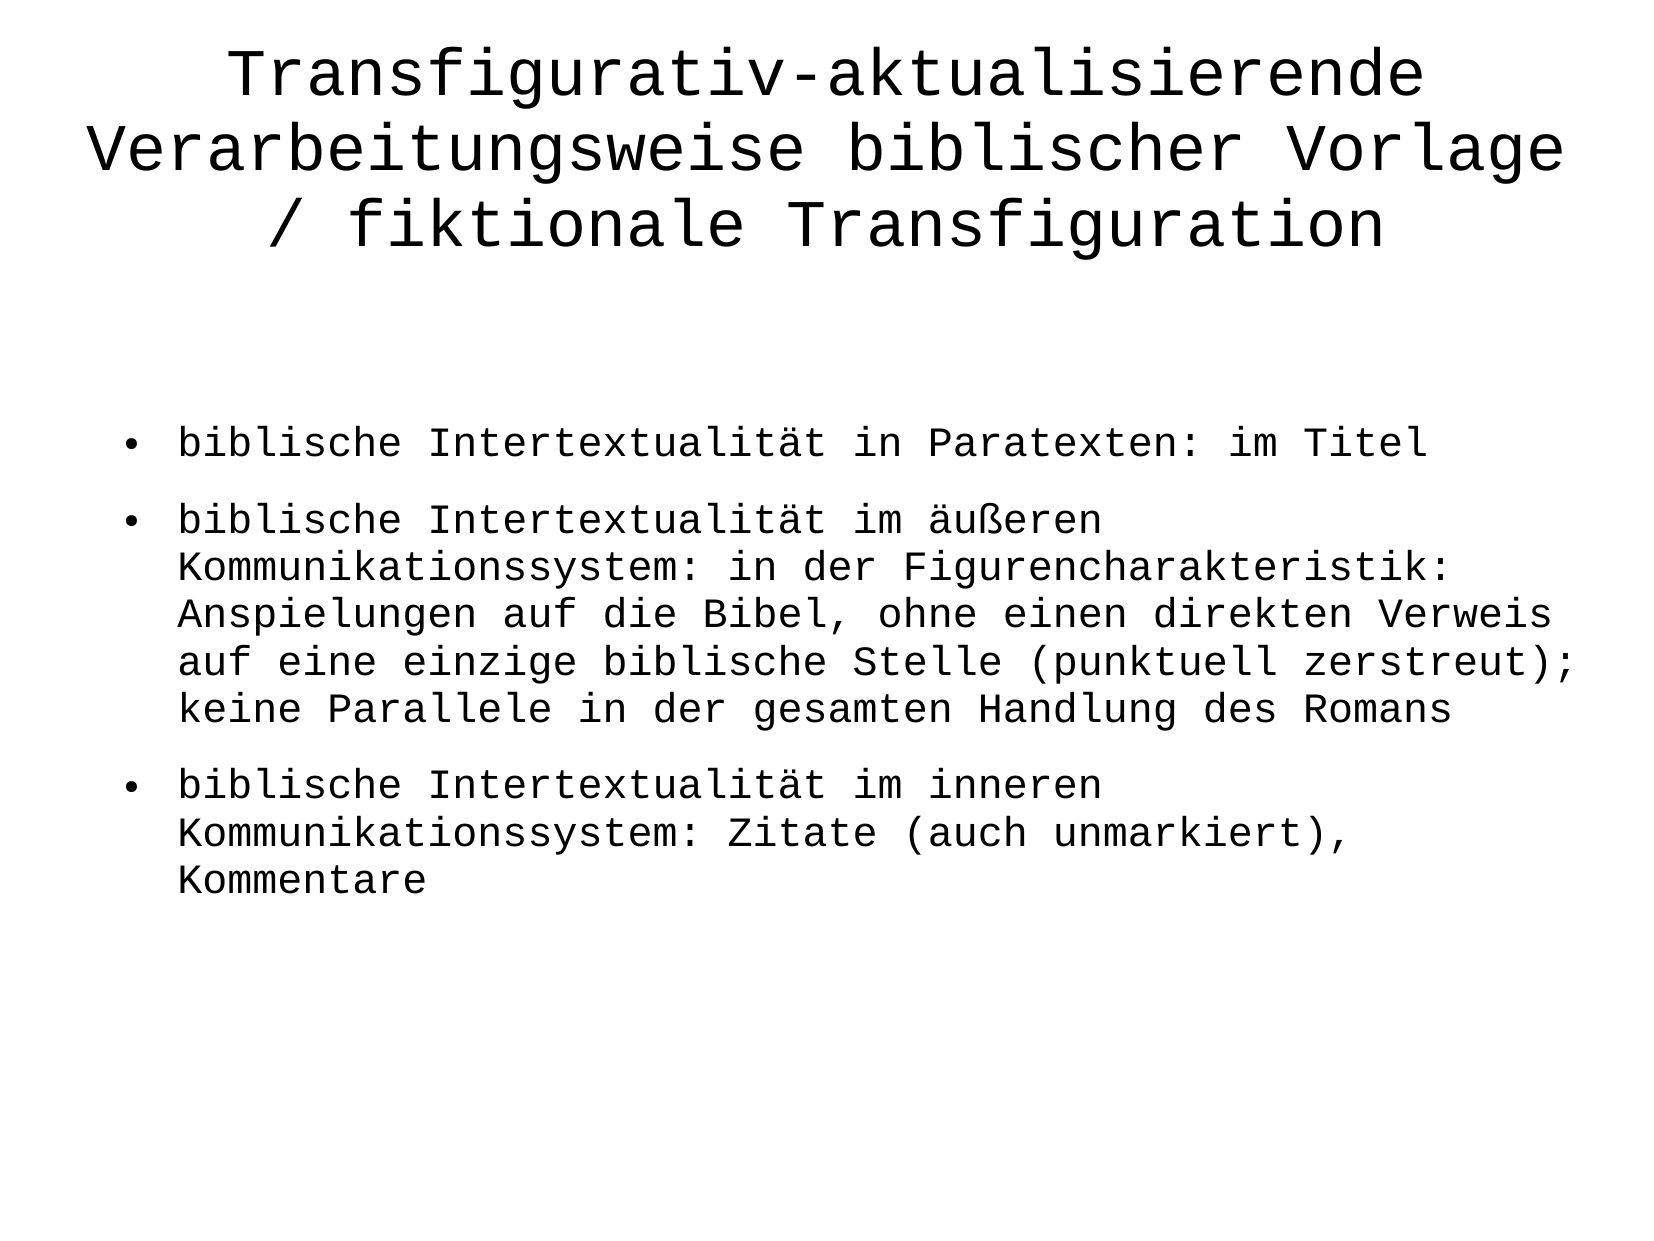

# Transfigurativ-aktualisierende Verarbeitungsweise biblischer Vorlage / fiktionale Transfiguration
biblische Intertextualität in Paratexten: im Titel
biblische Intertextualität im äußeren Kommunikationssystem: in der Figurencharakteristik: Anspielungen auf die Bibel, ohne einen direkten Verweis auf eine einzige biblische Stelle (punktuell zerstreut); keine Parallele in der gesamten Handlung des Romans
biblische Intertextualität im inneren Kommunikationssystem: Zitate (auch unmarkiert), Kommentare